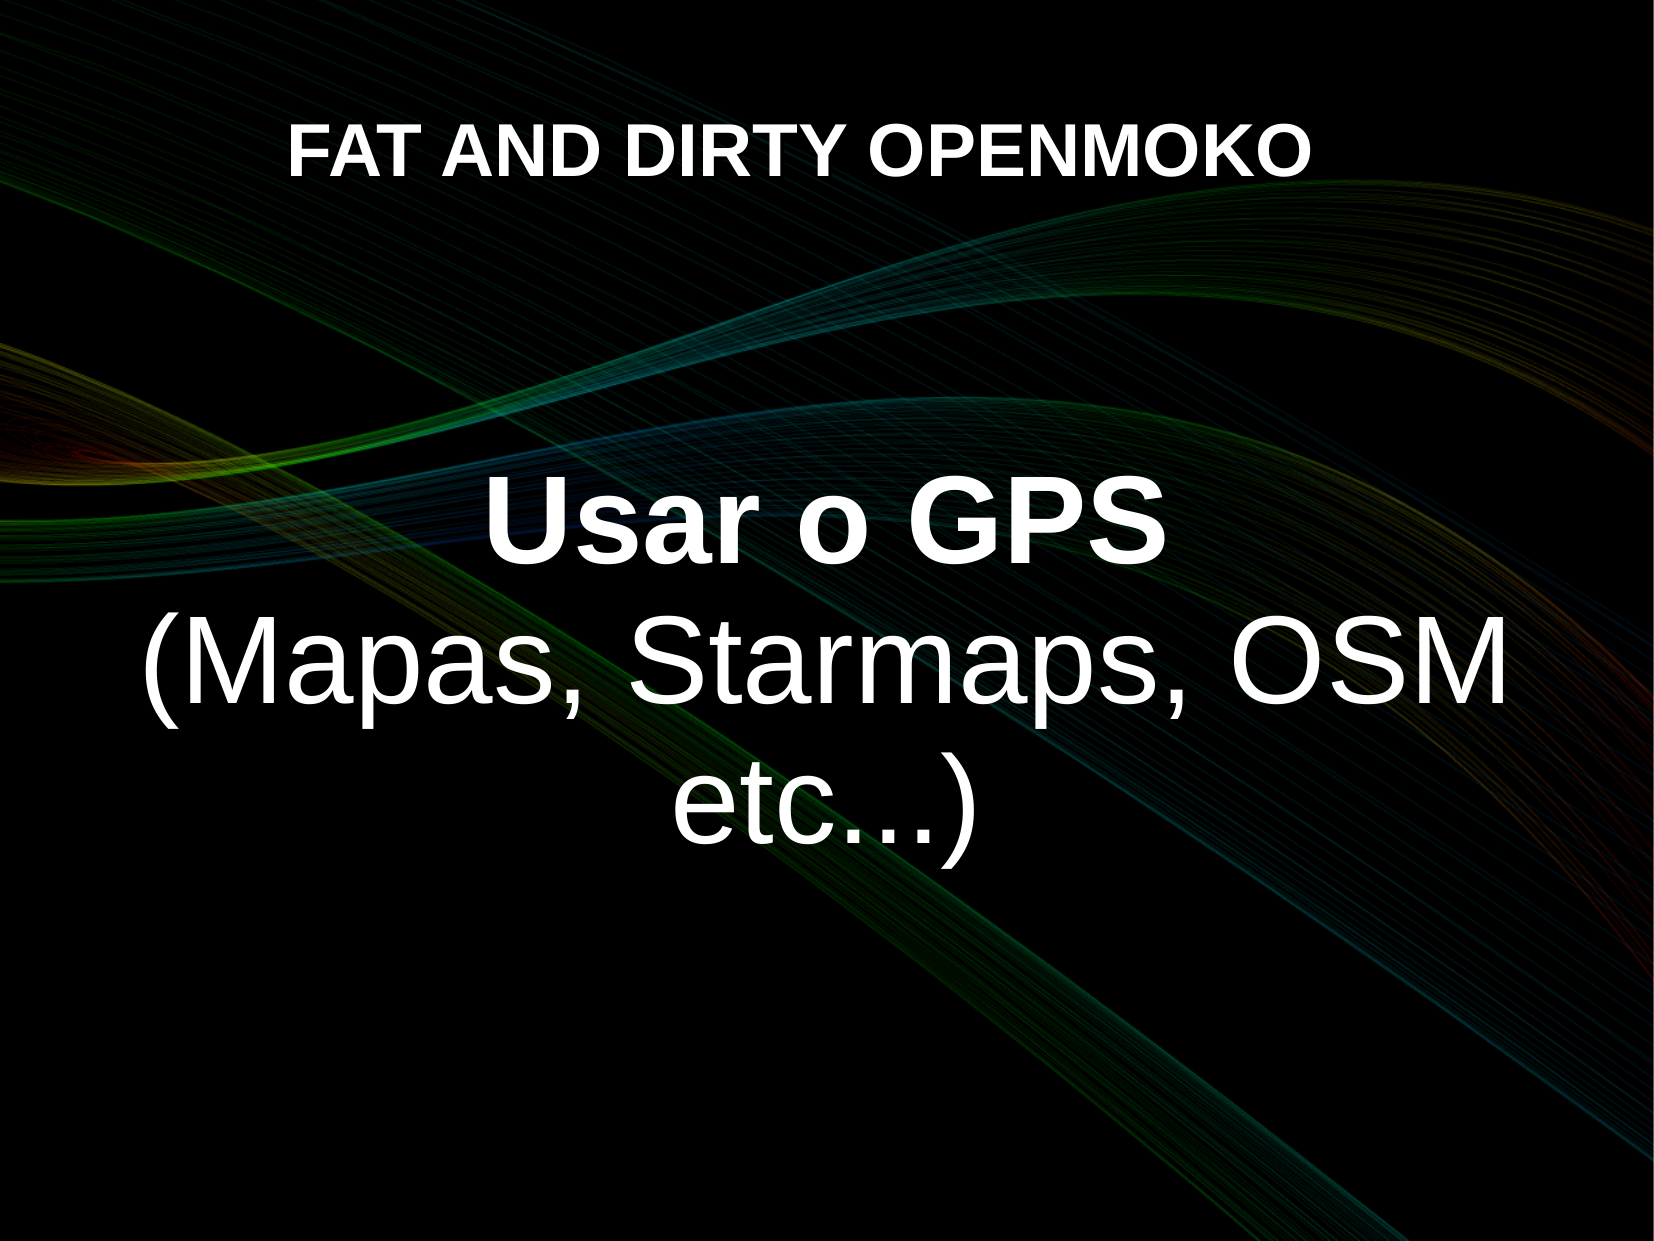

# FAT AND DIRTY OPENMOKO
Usar o GPS
(Mapas, Starmaps, OSM etc...)